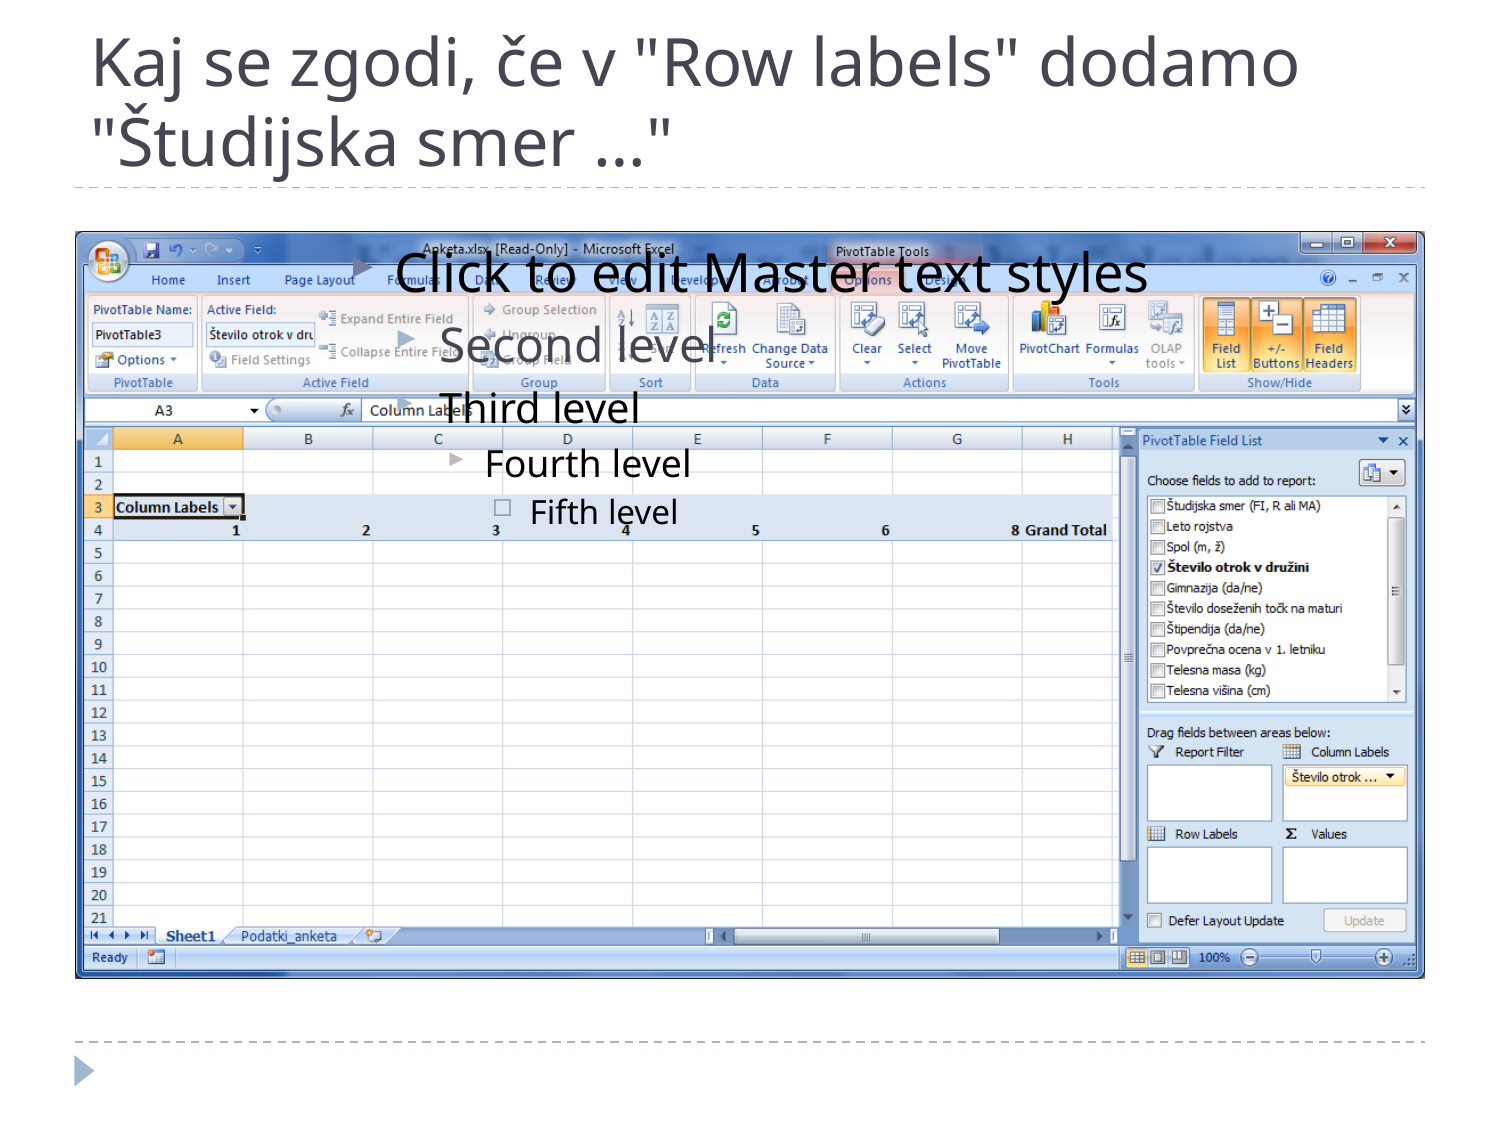

# Kaj se zgodi, če v "Row labels" dodamo "Študijska smer …"
Click to edit Master text styles
Second level
Third level
Fourth level
Fifth level